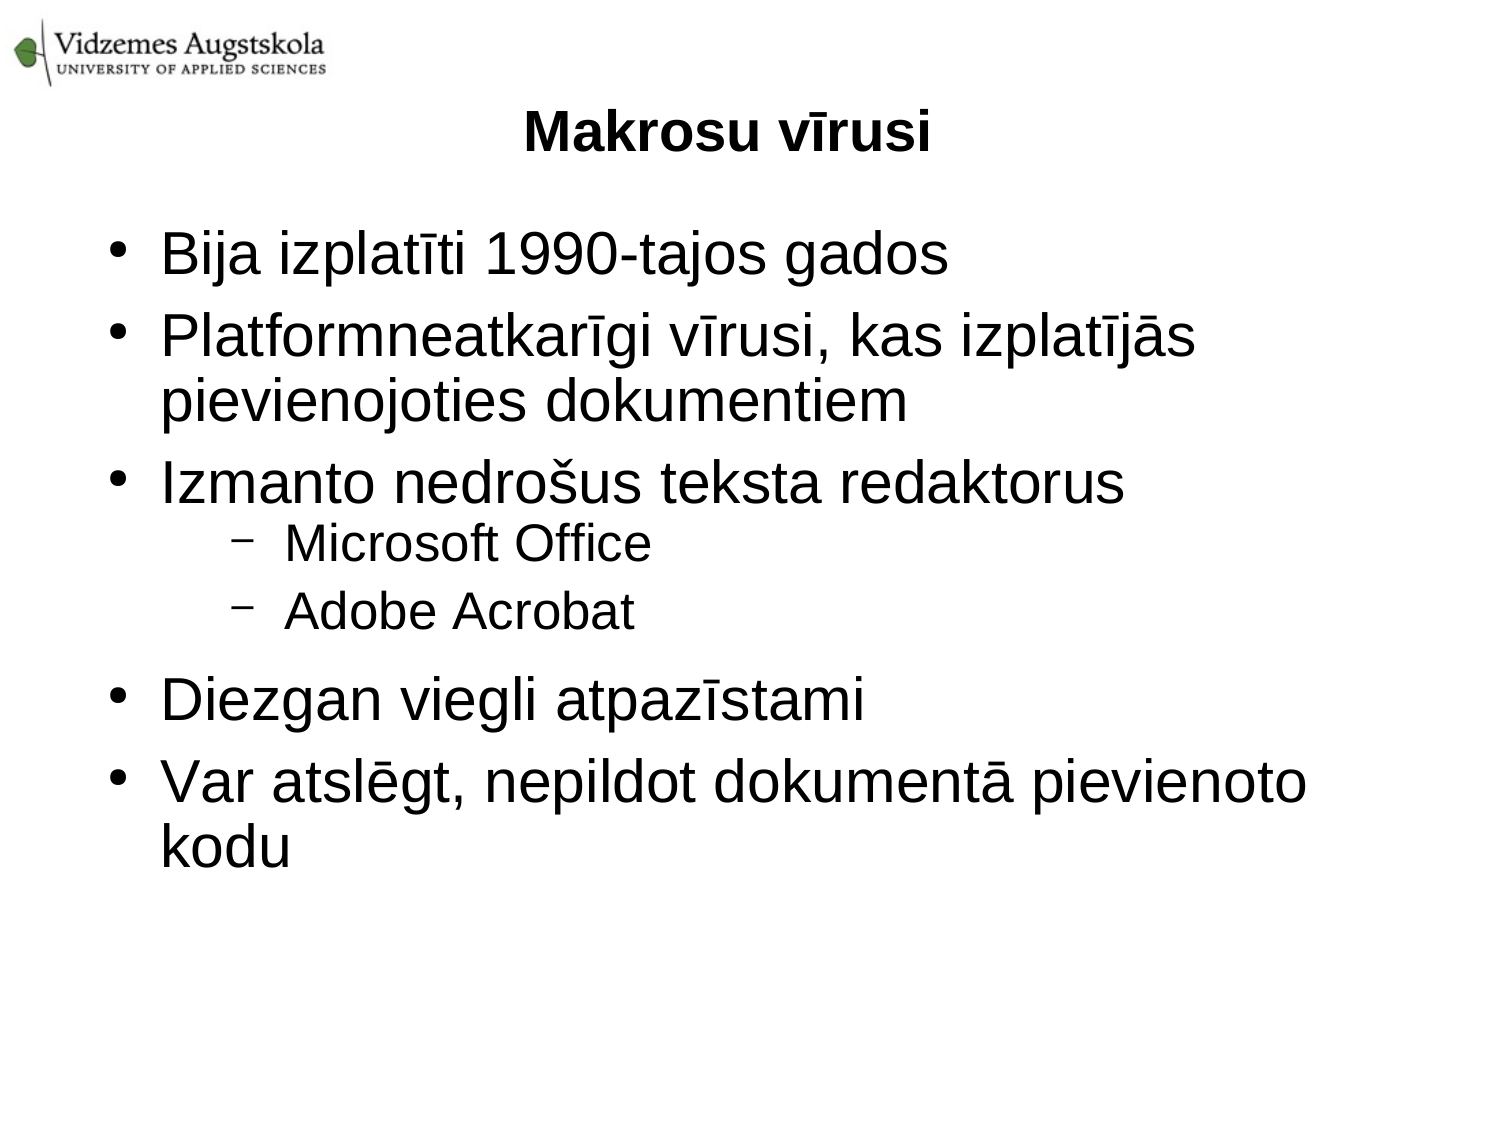

# Makrosu vīrusi
Bija izplatīti 1990-tajos gados
Platformneatkarīgi vīrusi, kas izplatījās pievienojoties dokumentiem
Izmanto nedrošus teksta redaktorus
Microsoft Office
Adobe Acrobat
Diezgan viegli atpazīstami
Var atslēgt, nepildot dokumentā pievienoto kodu